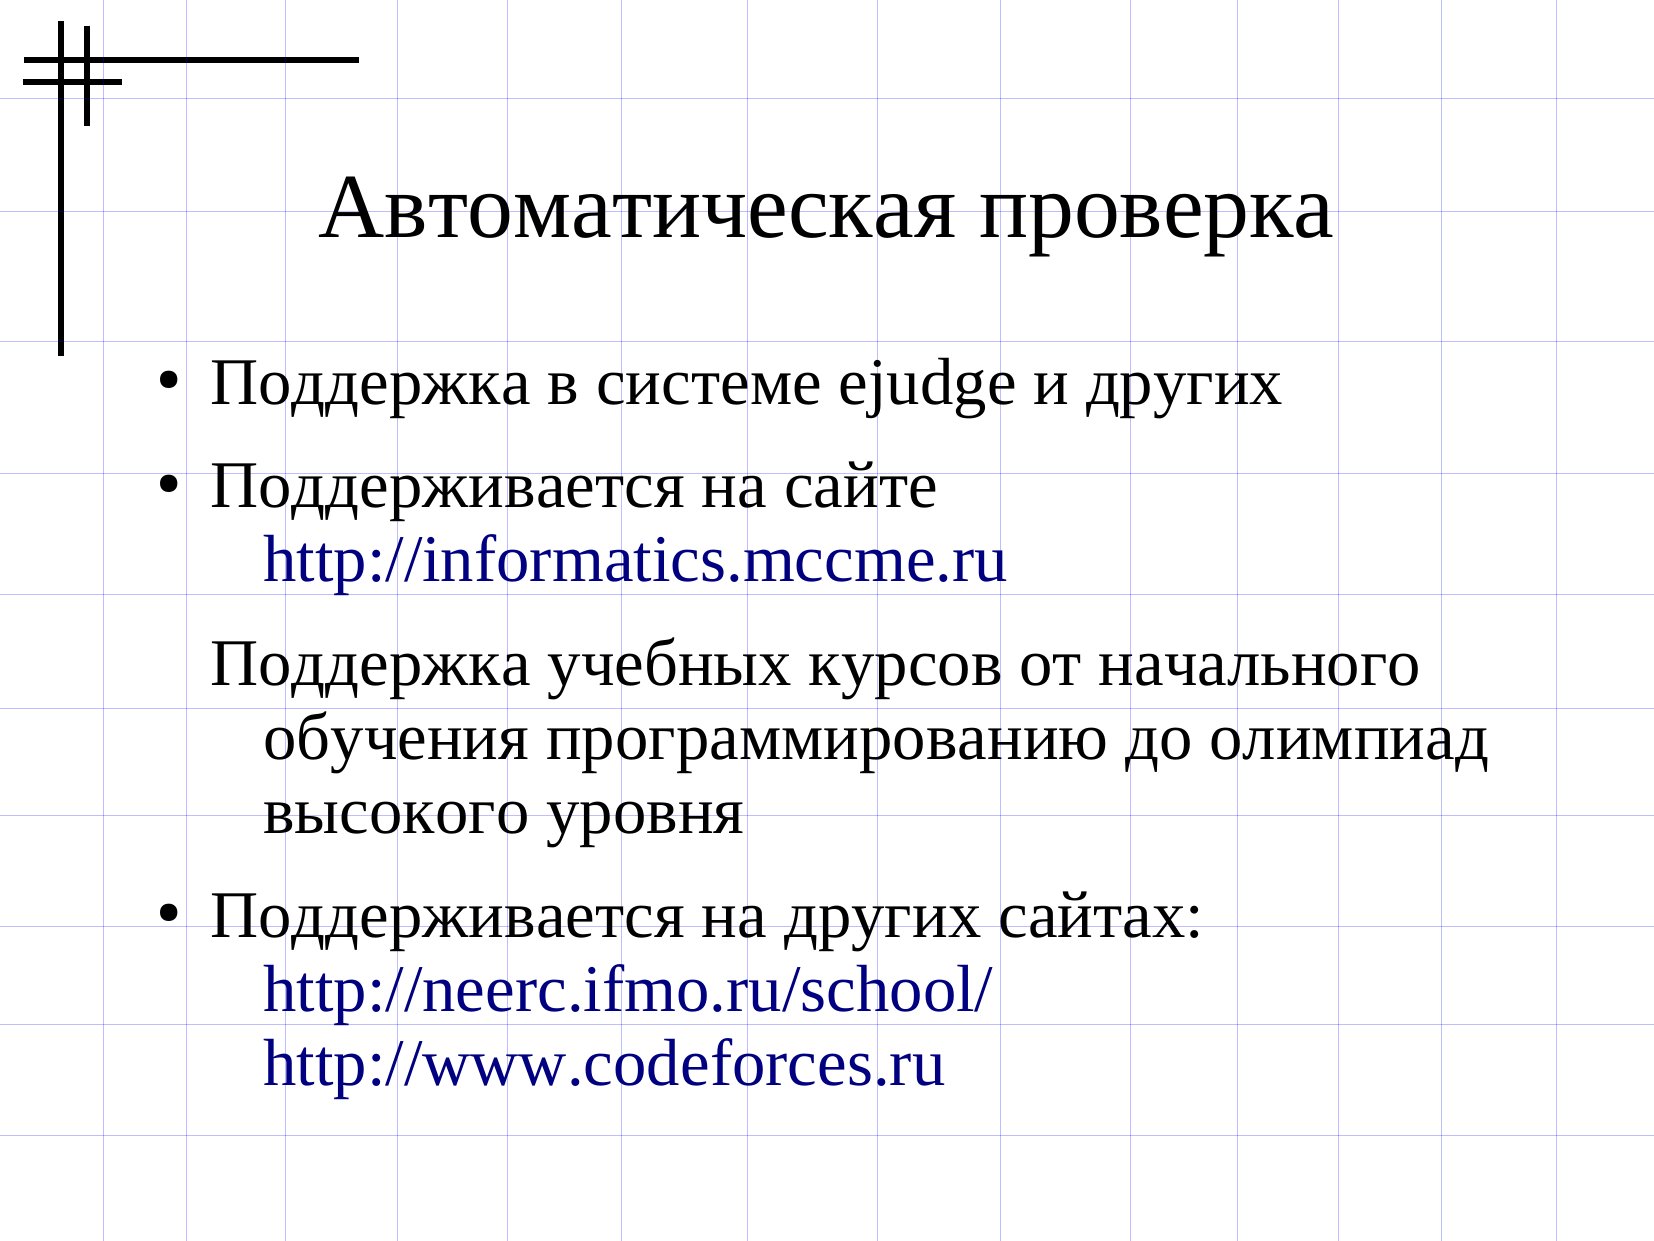

# Автоматическая проверка
Поддержка в системе ejudge и других
Поддерживается на сайте http://informatics.mccme.ru
Поддержка учебных курсов от начального обучения программированию до олимпиад высокого уровня
Поддерживается на других сайтах:http://neerc.ifmo.ru/school/
http://www.codeforces.ru